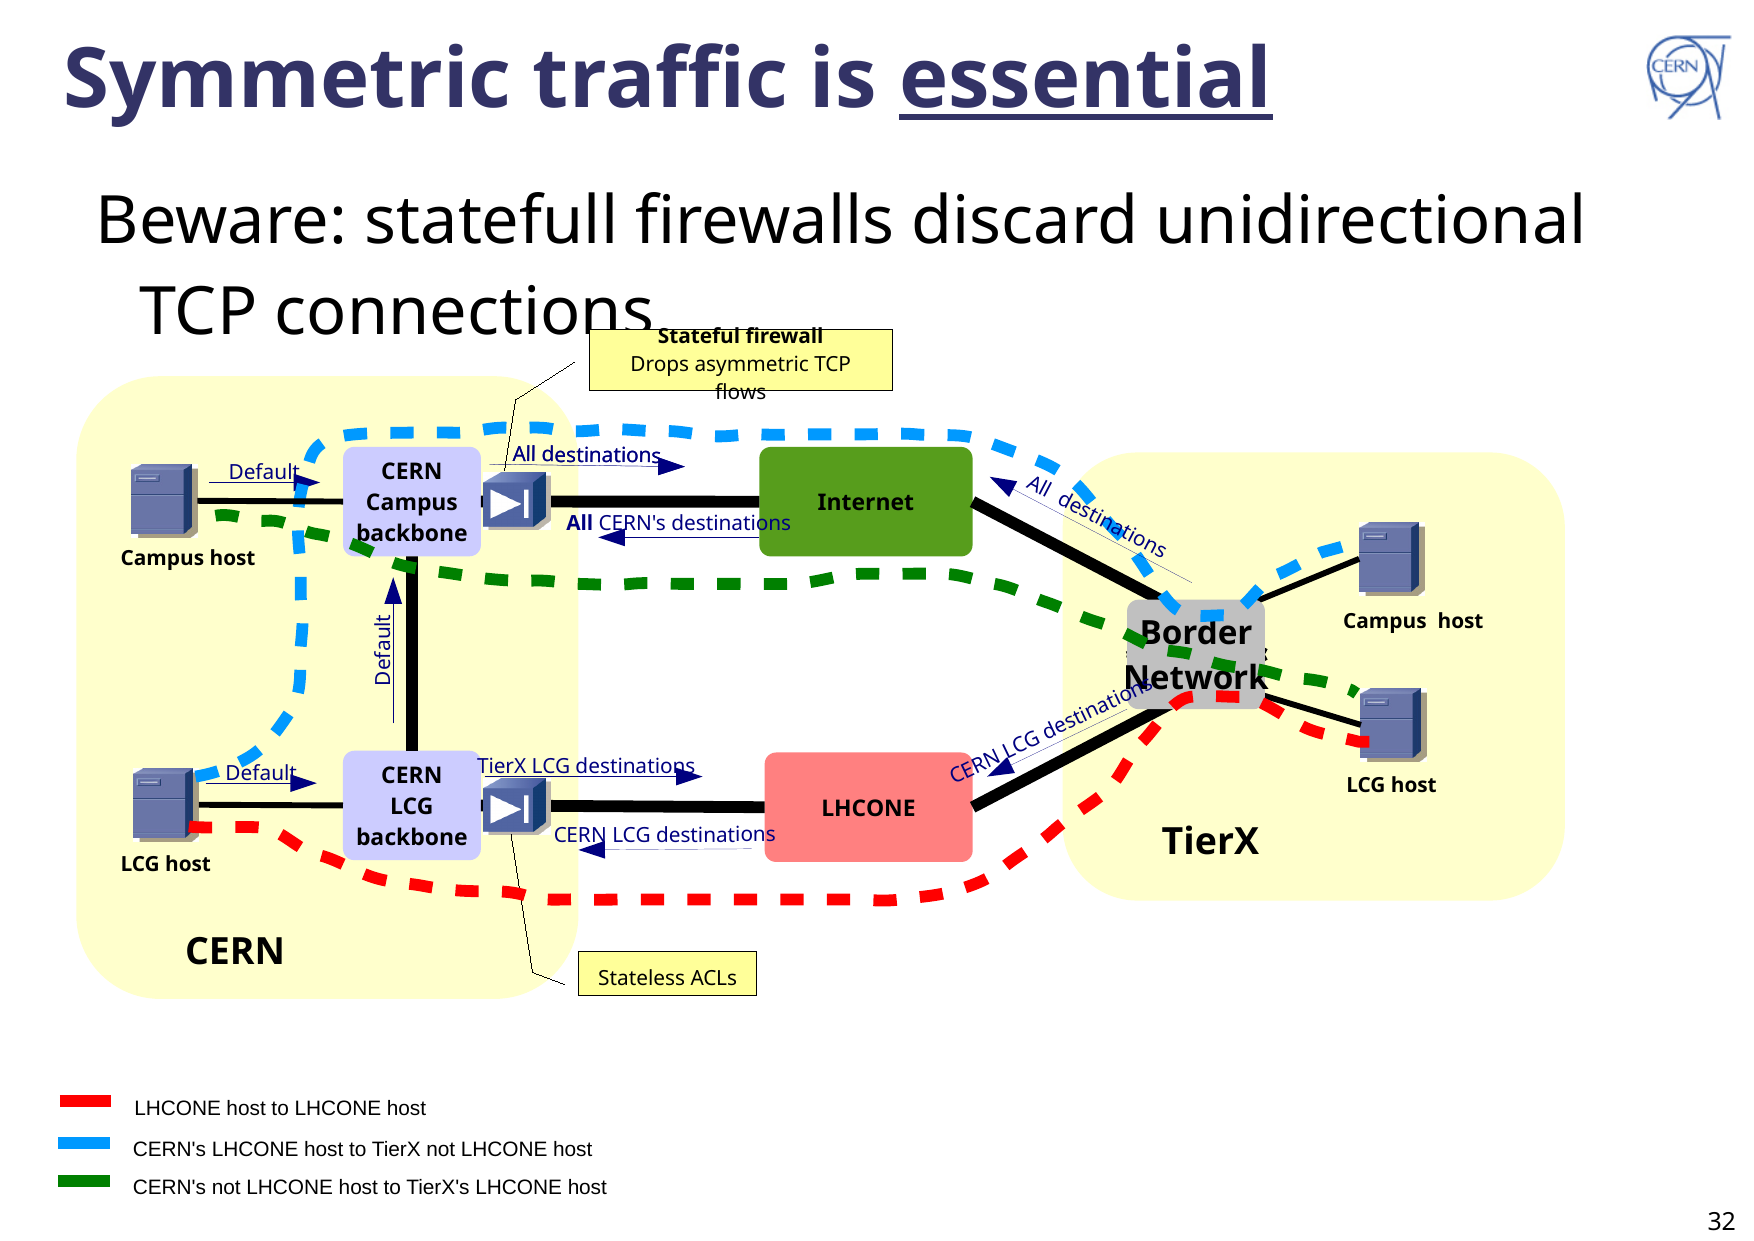

# Symmetric traffic is essential
Beware: statefull firewalls discard unidirectional TCP connections
Stateful firewall
Drops asymmetric TCP flows
CERN
Campus
backbone
Internet
All destinations
All destinations
All destinations
Default
Campus host
All CERN's destinations
Default
Campus host
Border
Network
CERN LCG destinations
CERN
LCG
backbone
LHCONE
LCG host
TierX LCG destinations
Default
TierX
LCG host
CERN LCG destinations
CERN
Stateless ACLs
LHCONE host to LHCONE host
CERN's LHCONE host to TierX not LHCONE host
CERN's not LHCONE host to TierX's LHCONE host
32